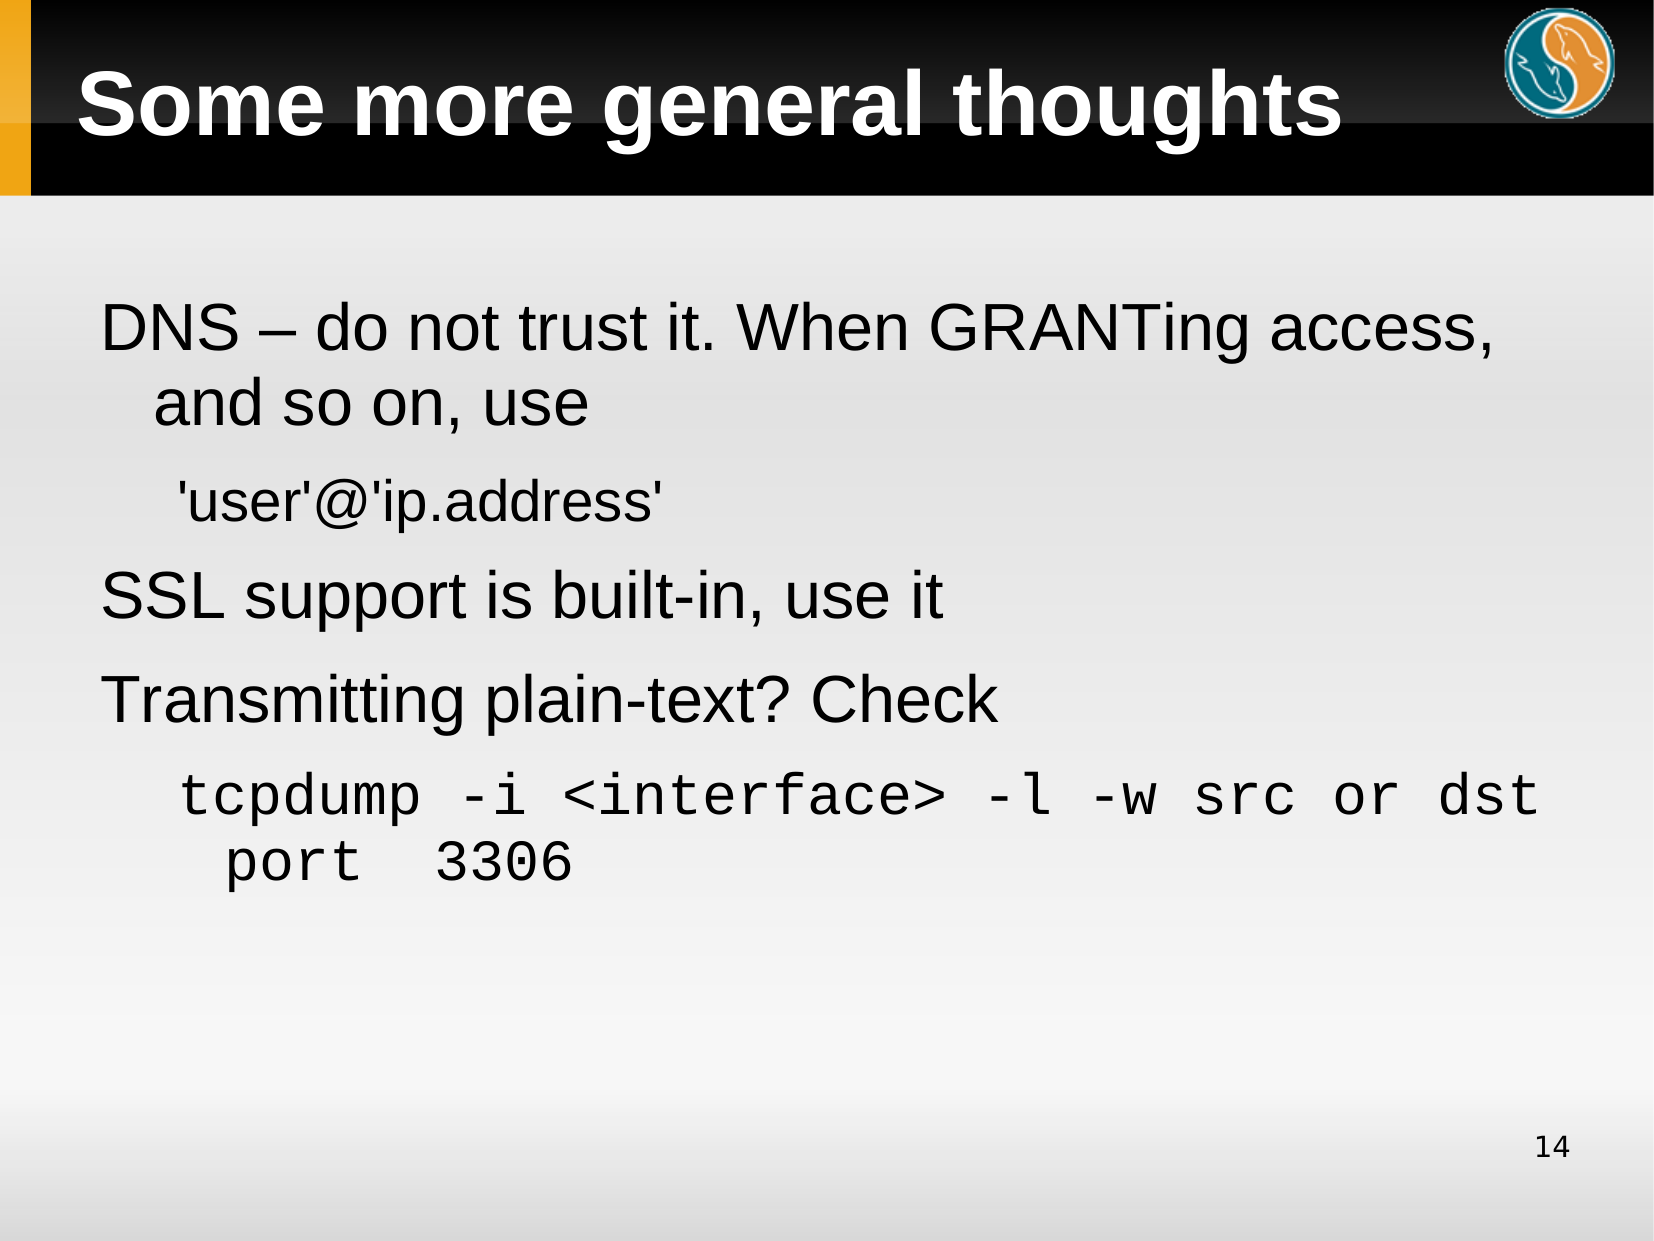

# Some more general thoughts
DNS – do not trust it. When GRANTing access, and so on, use
'user'@'ip.address'
SSL support is built-in, use it
Transmitting plain-text? Check
tcpdump -i <interface> -l -w src or dst port 3306
14